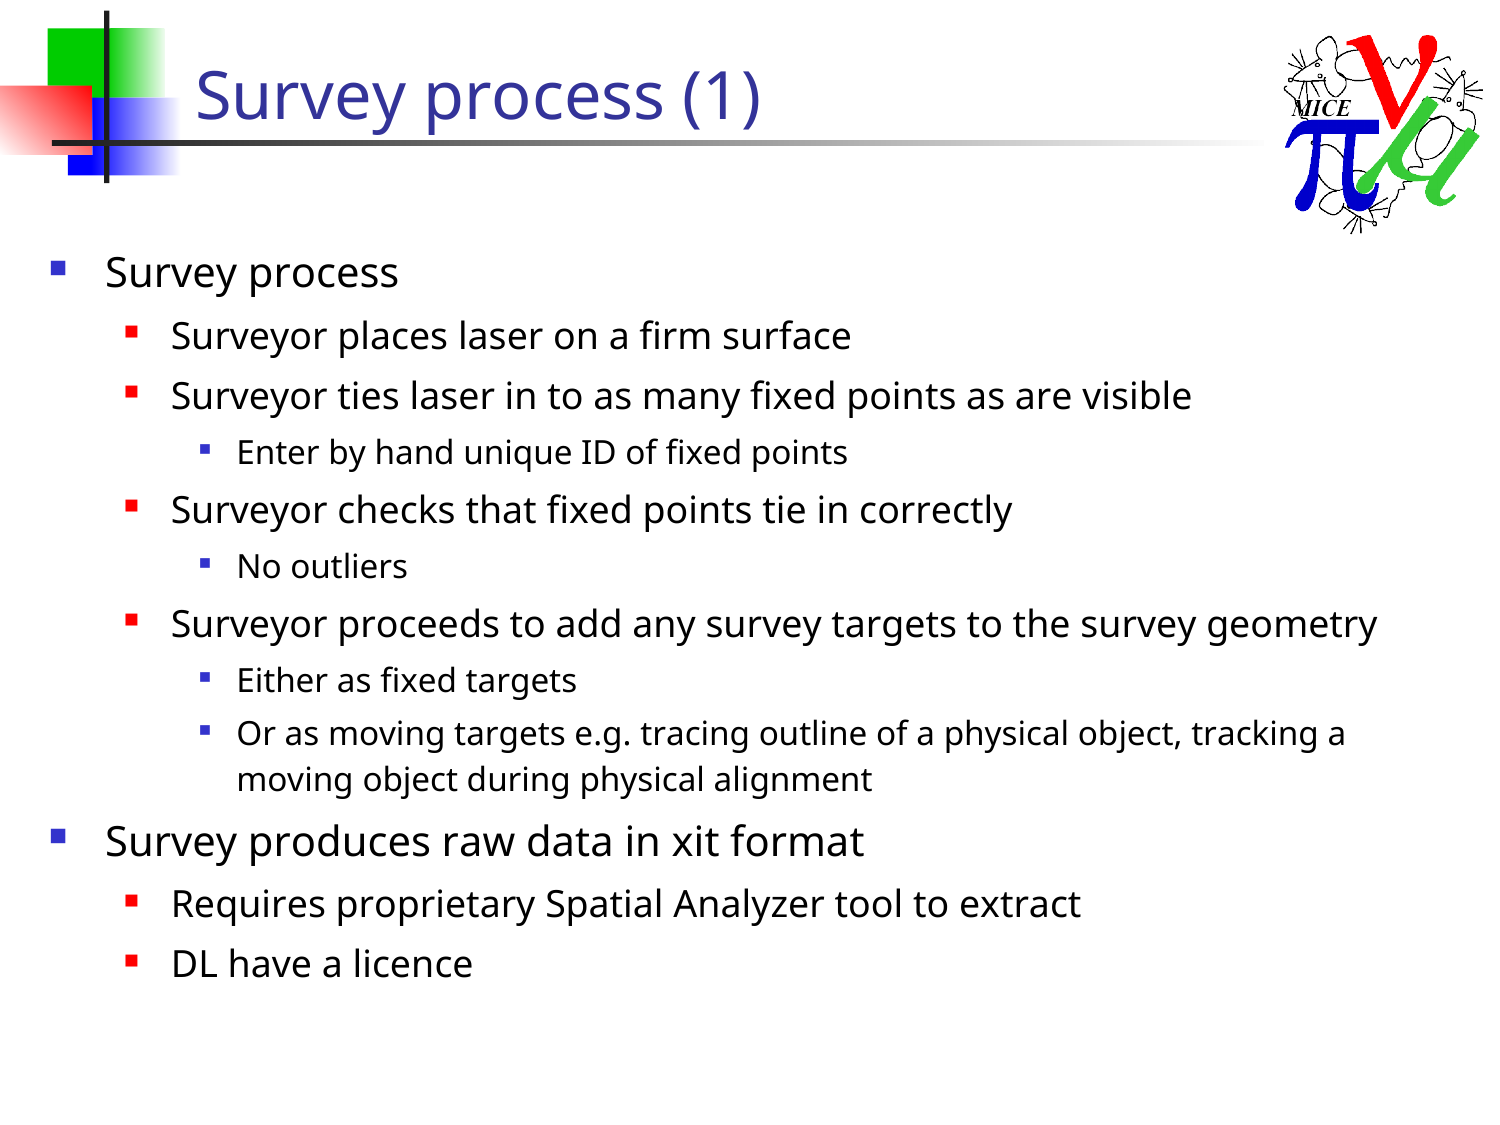

# Survey process (1)
Survey process
Surveyor places laser on a firm surface
Surveyor ties laser in to as many fixed points as are visible
Enter by hand unique ID of fixed points
Surveyor checks that fixed points tie in correctly
No outliers
Surveyor proceeds to add any survey targets to the survey geometry
Either as fixed targets
Or as moving targets e.g. tracing outline of a physical object, tracking a moving object during physical alignment
Survey produces raw data in xit format
Requires proprietary Spatial Analyzer tool to extract
DL have a licence